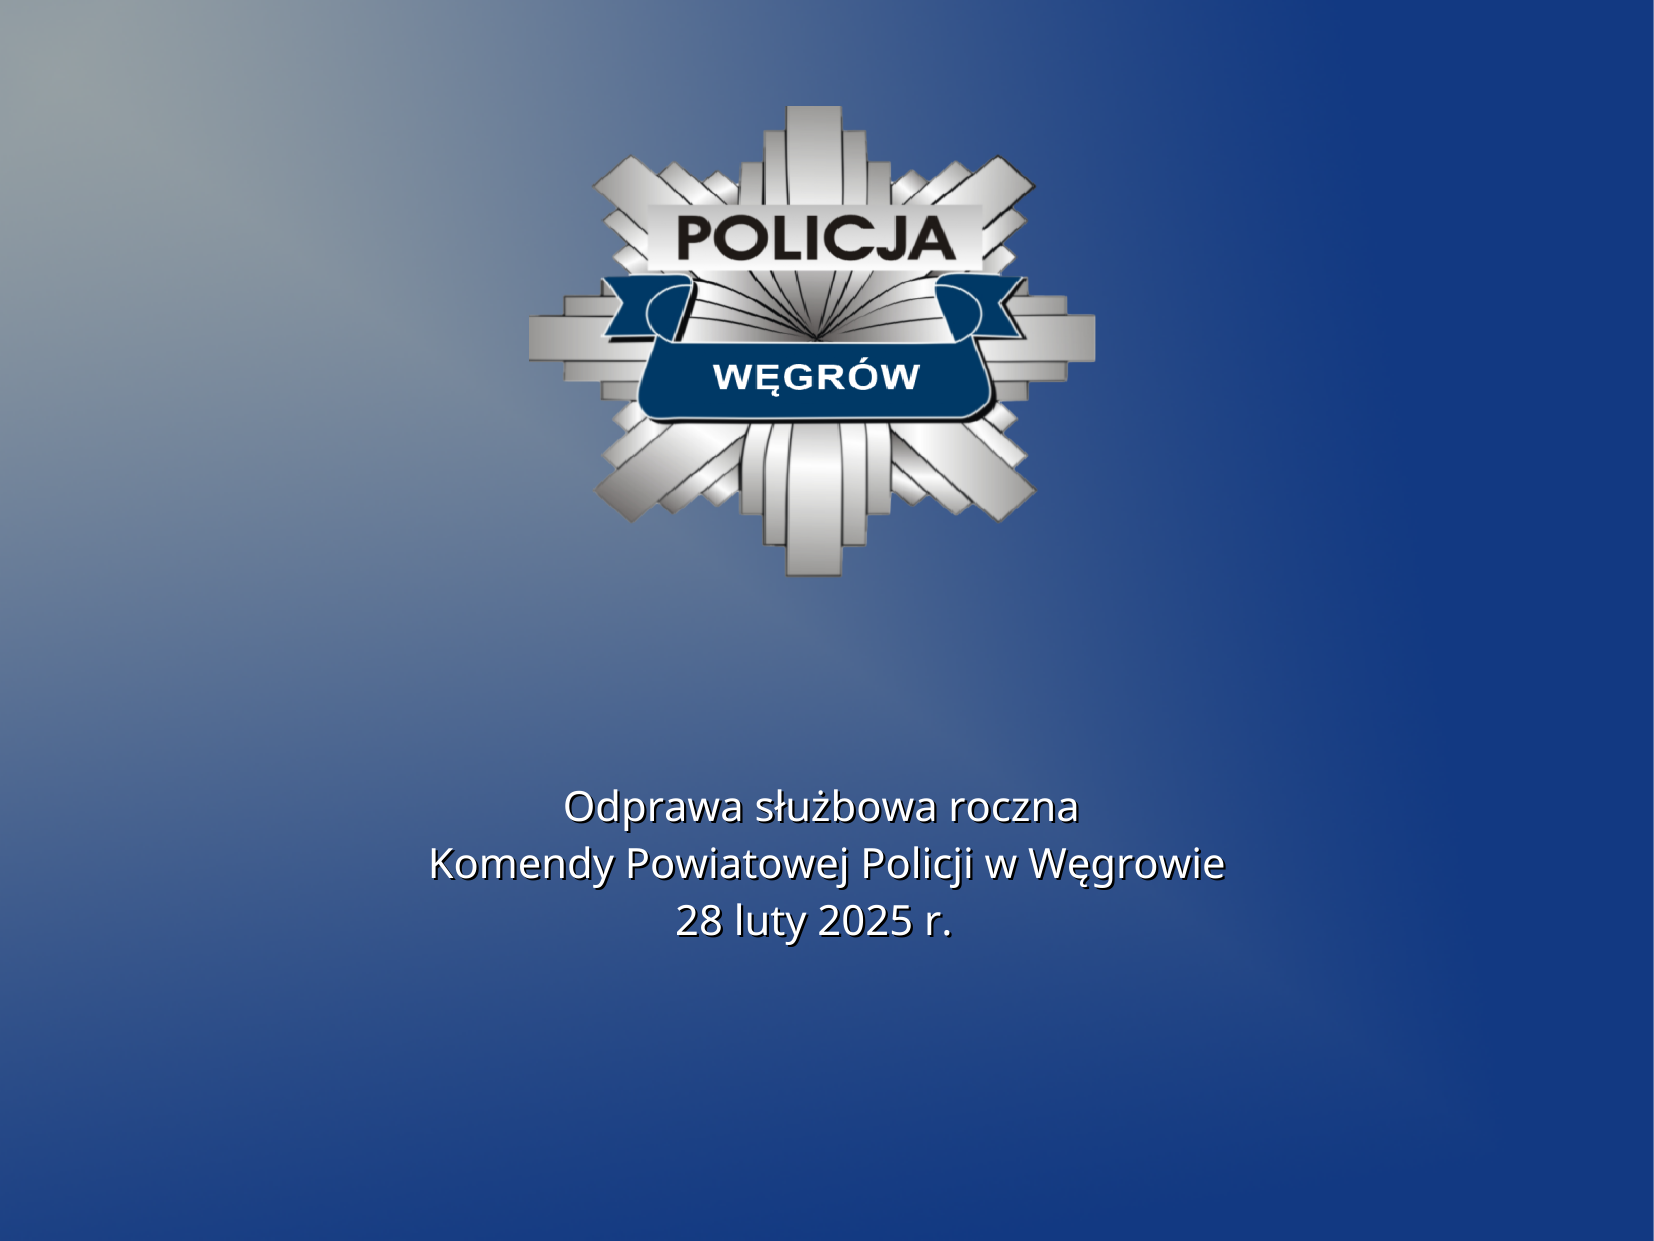

# Odprawa służbowa roczna
Komendy Powiatowej Policji w Węgrowie
28 luty 2025 r.